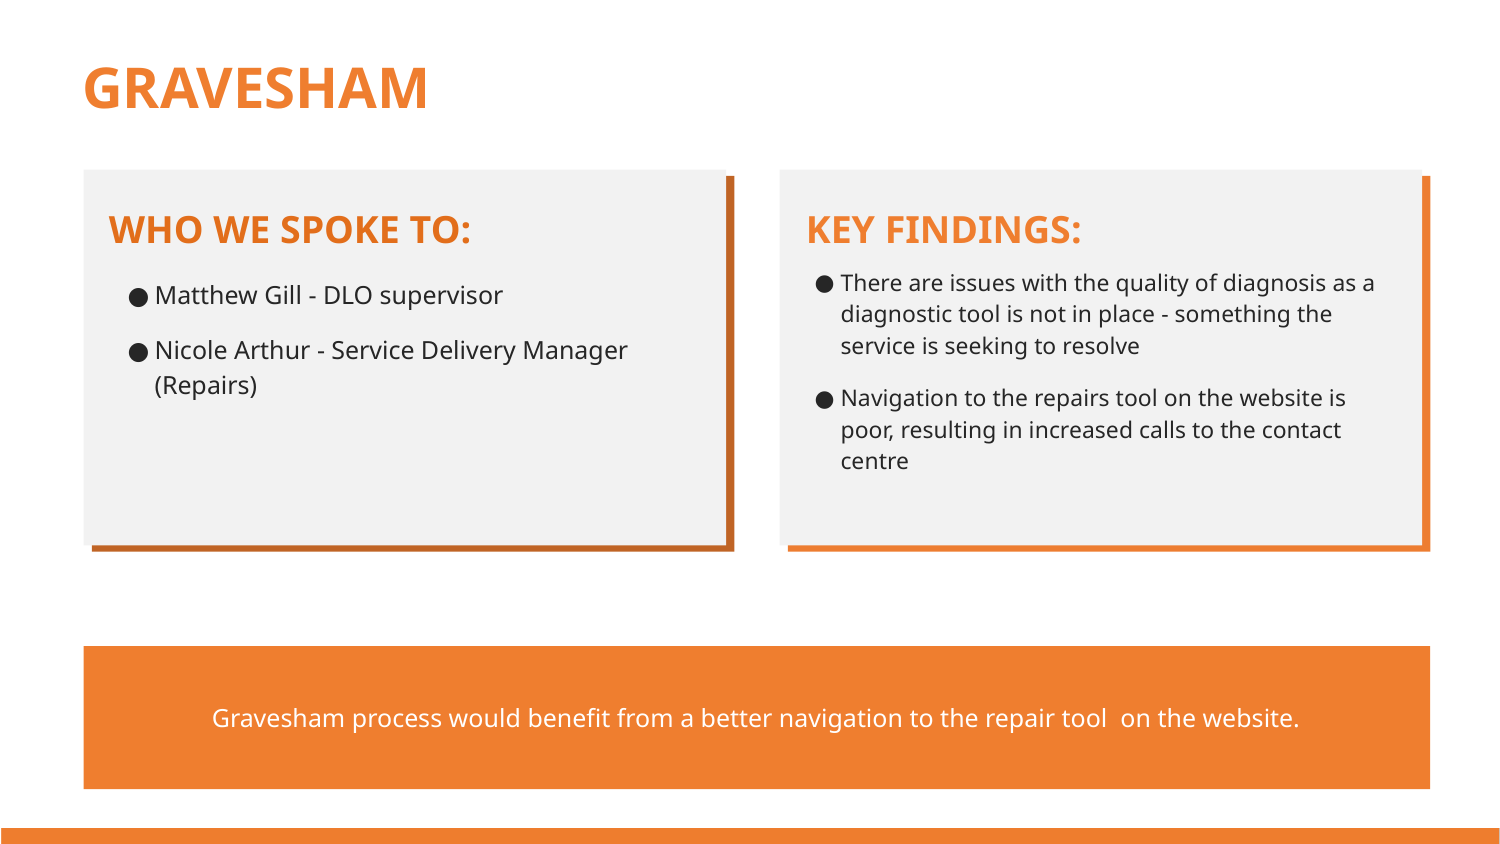

GRAVESHAM
WHO WE SPOKE TO:
KEY FINDINGS:
There are issues with the quality of diagnosis as a diagnostic tool is not in place - something the service is seeking to resolve
Navigation to the repairs tool on the website is poor, resulting in increased calls to the contact centre
Matthew Gill - DLO supervisor
Nicole Arthur - Service Delivery Manager (Repairs)
Gravesham process would benefit from a better navigation to the repair tool on the website.